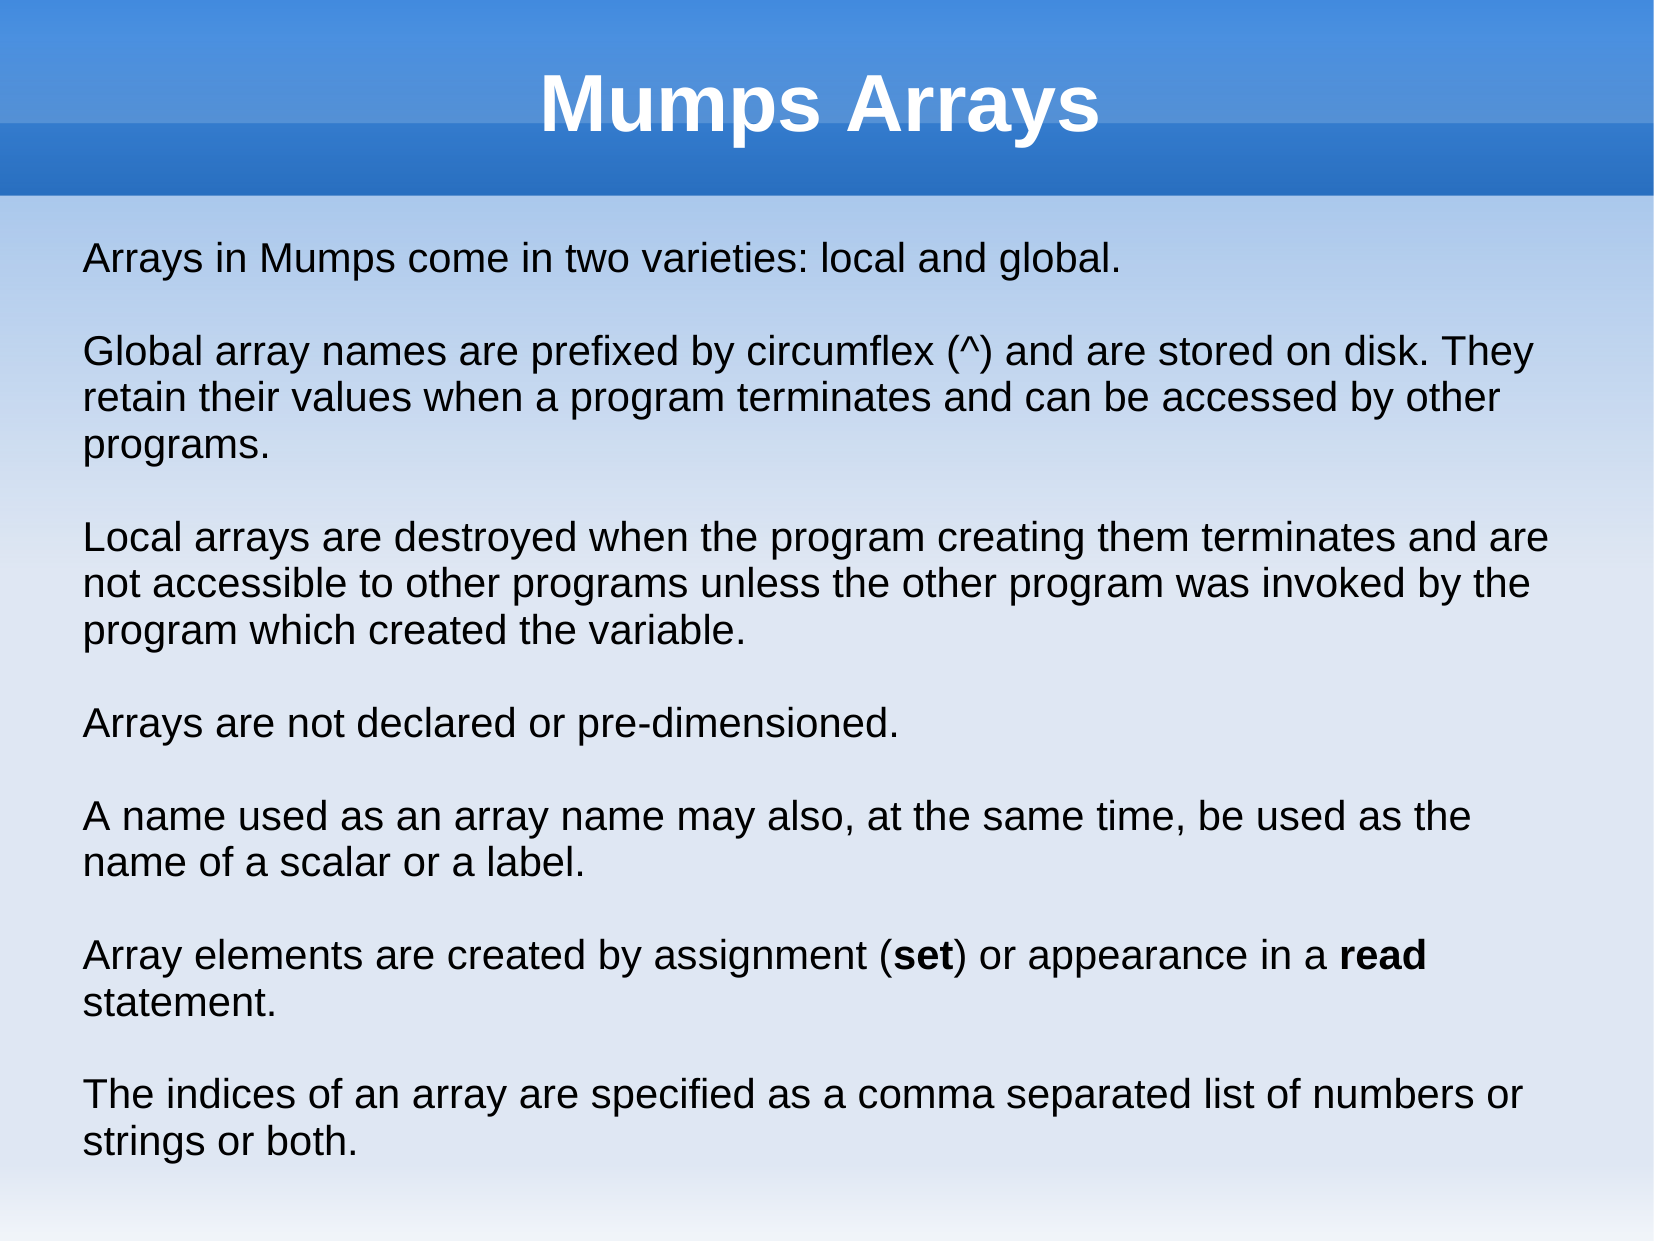

# Mumps Arrays
Arrays in Mumps come in two varieties: local and global.
Global array names are prefixed by circumflex (^) and are stored on disk. They retain their values when a program terminates and can be accessed by other programs.
Local arrays are destroyed when the program creating them terminates and are not accessible to other programs unless the other program was invoked by the program which created the variable.
Arrays are not declared or pre-dimensioned.
A name used as an array name may also, at the same time, be used as the name of a scalar or a label.
Array elements are created by assignment (set) or appearance in a read statement.
The indices of an array are specified as a comma separated list of numbers or strings or both.